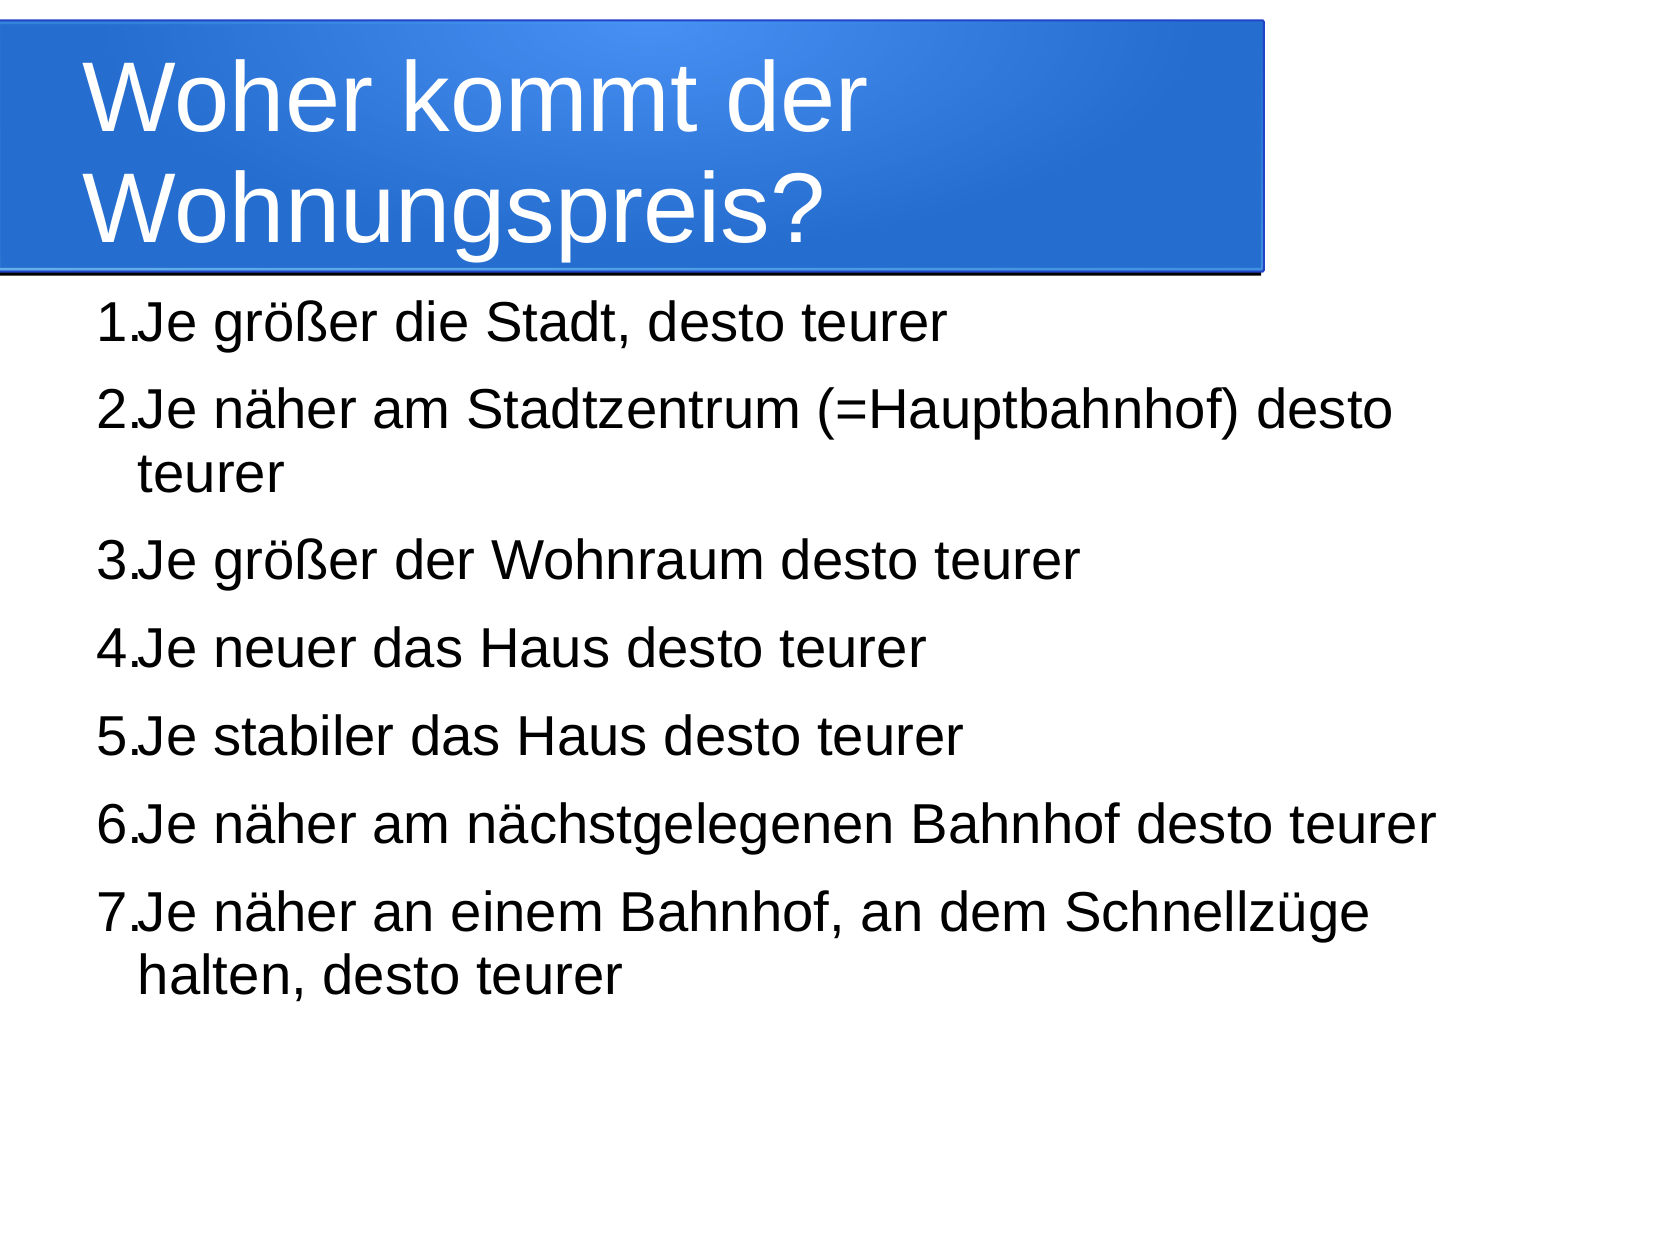

# Woher kommt der Wohnungspreis?
Je größer die Stadt, desto teurer
Je näher am Stadtzentrum (=Hauptbahnhof) desto teurer
Je größer der Wohnraum desto teurer
Je neuer das Haus desto teurer
Je stabiler das Haus desto teurer
Je näher am nächstgelegenen Bahnhof desto teurer
Je näher an einem Bahnhof, an dem Schnellzüge halten, desto teurer